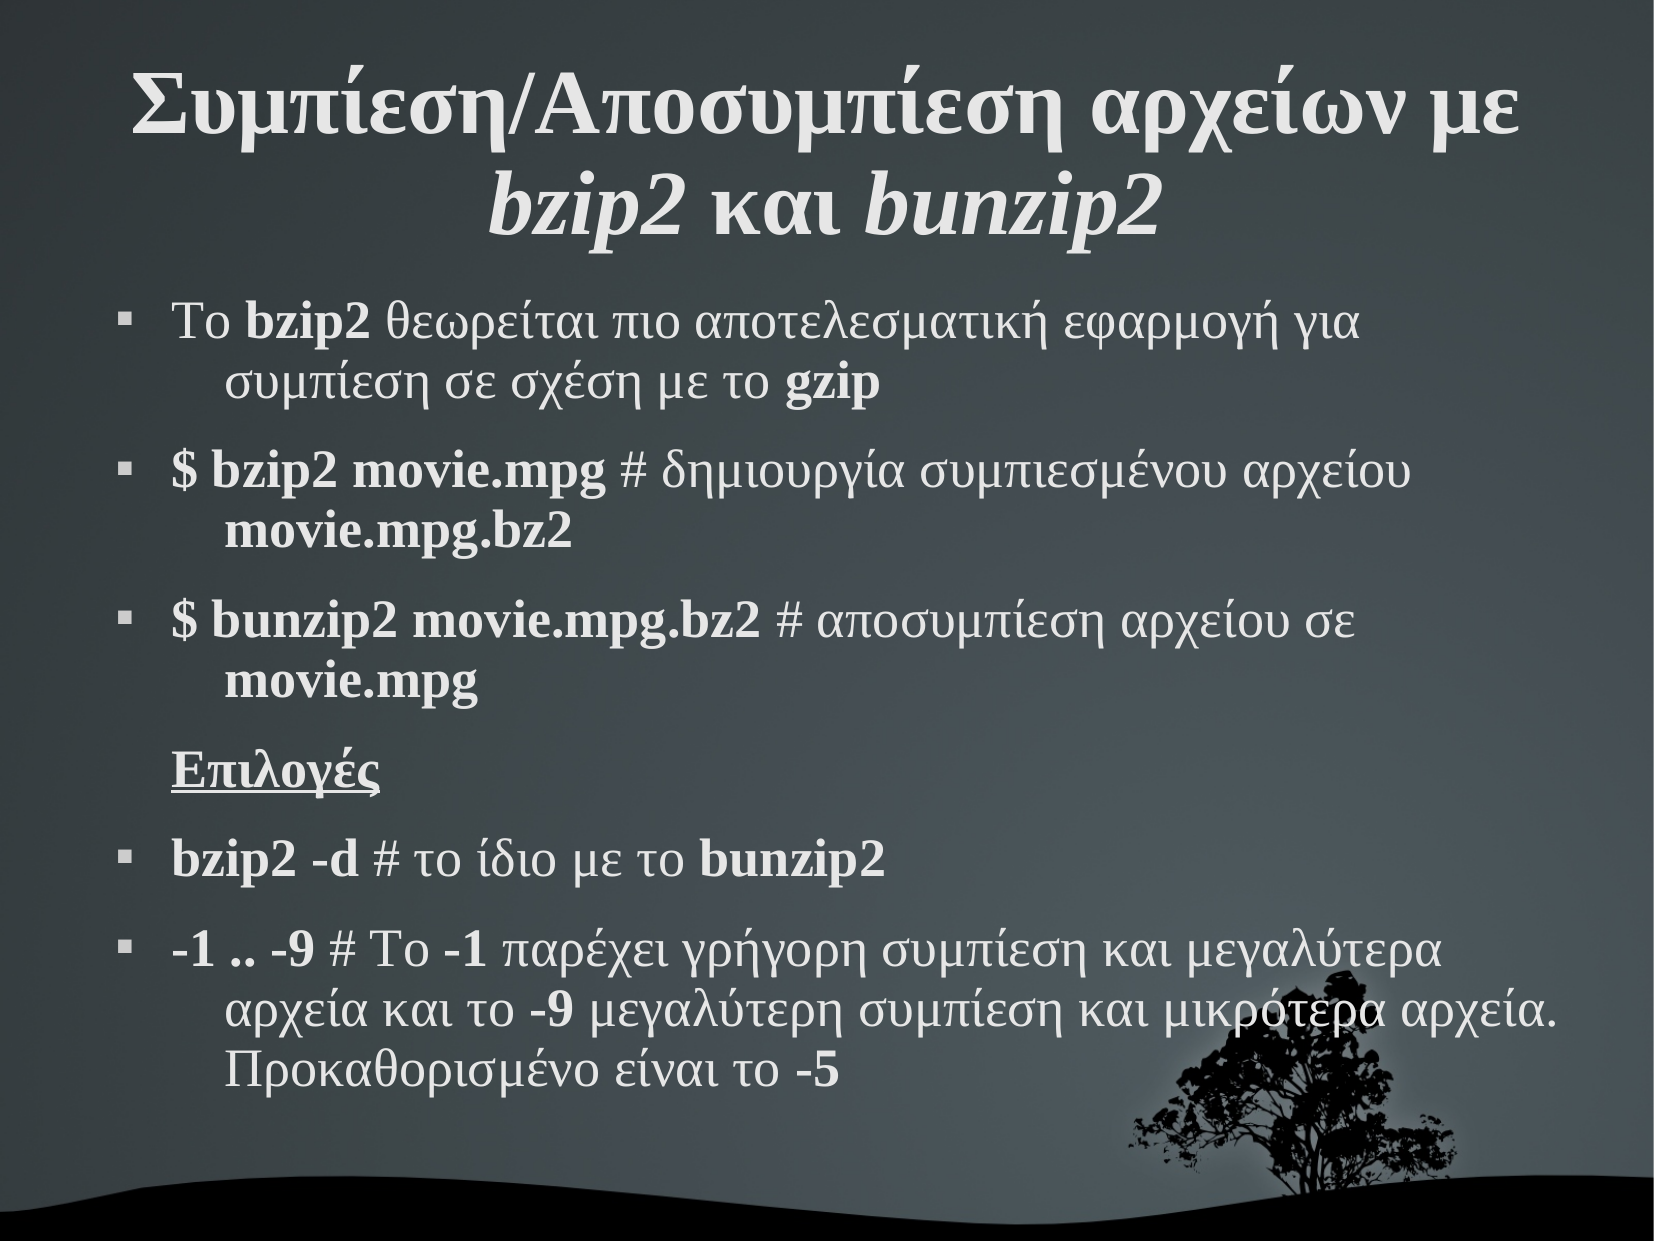

# Συμπίεση/Αποσυμπίεση αρχείων με bzip2 και bunzip2
Το bzip2 θεωρείται πιο αποτελεσματική εφαρμογή για συμπίεση σε σχέση με το gzip
$ bzip2 movie.mpg # δημιουργία συμπιεσμένου αρχείου movie.mpg.bz2
$ bunzip2 movie.mpg.bz2 # αποσυμπίεση αρχείου σε movie.mpg
Eπιλογές
bzip2 -d # το ίδιο με το bunzip2
-1 .. -9 # Το -1 παρέχει γρήγορη συμπίεση και μεγαλύτερα αρχεία και το -9 μεγαλύτερη συμπίεση και μικρότερα αρχεία. Προκαθορισμένο είναι το -5